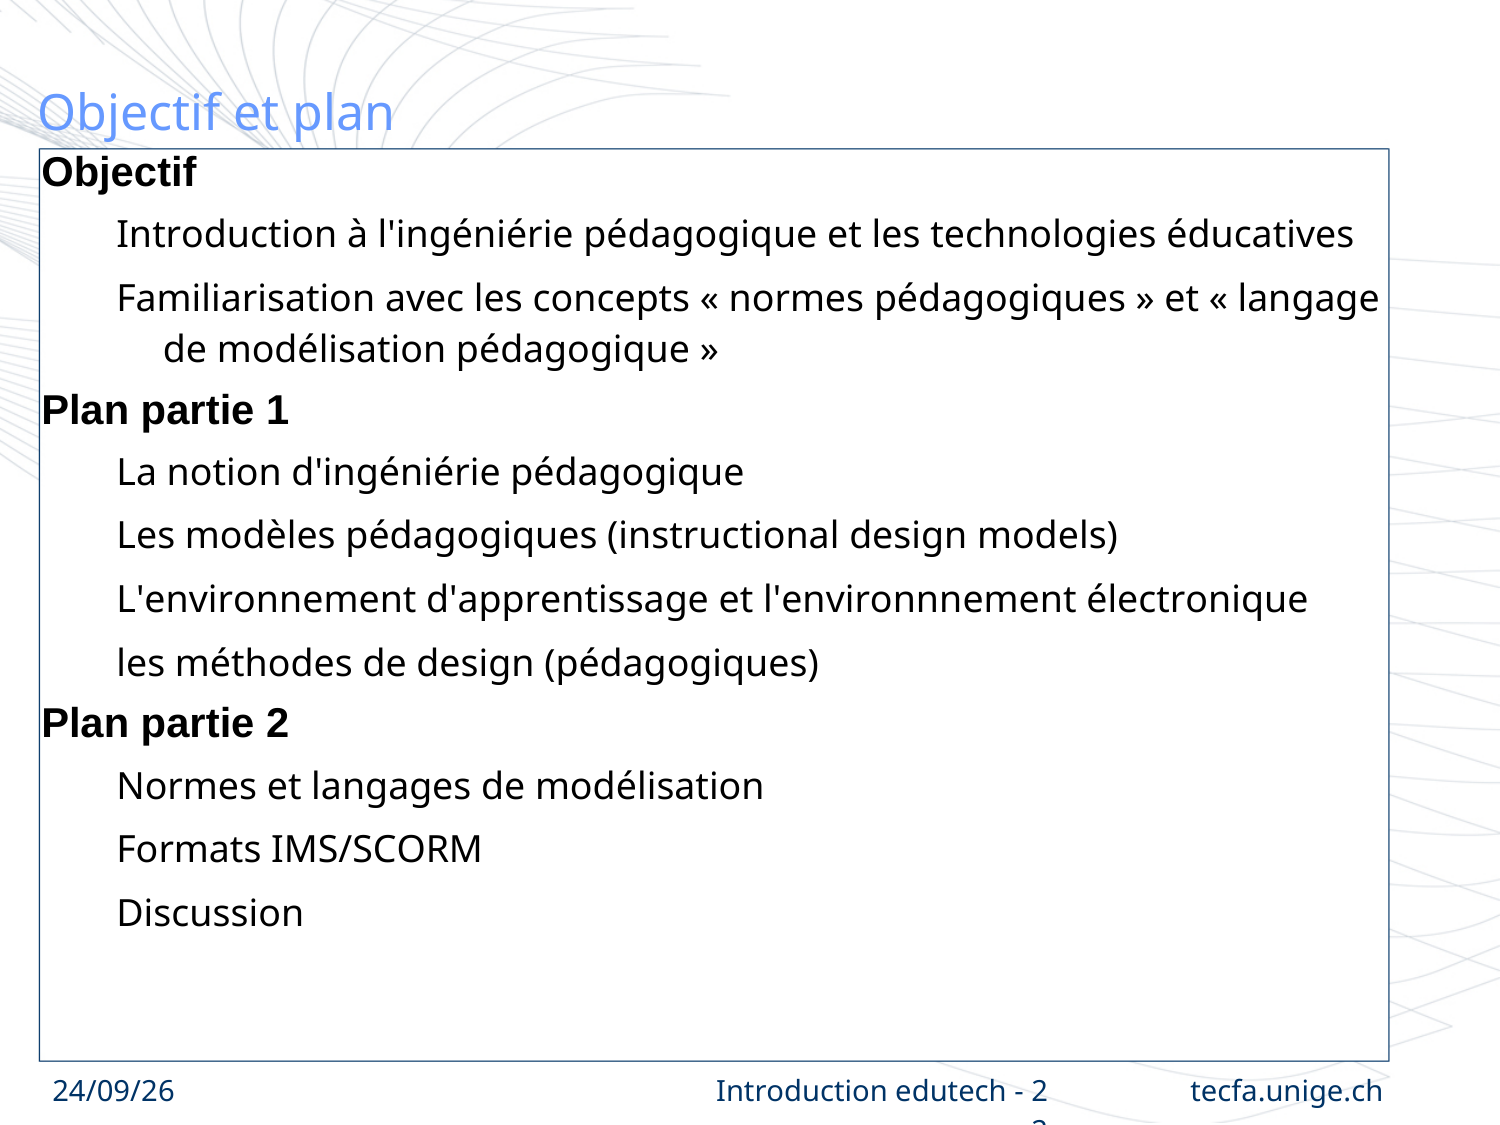

# Objectif et plan
Objectif
Introduction à l'ingéniérie pédagogique et les technologies éducatives
Familiarisation avec les concepts « normes pédagogiques » et « langage de modélisation pédagogique »
Plan partie 1
La notion d'ingéniérie pédagogique
Les modèles pédagogiques (instructional design models)
L'environnement d'apprentissage et l'environnnement électronique
les méthodes de design (pédagogiques)
Plan partie 2
Normes et langages de modélisation
Formats IMS/SCORM
Discussion
2